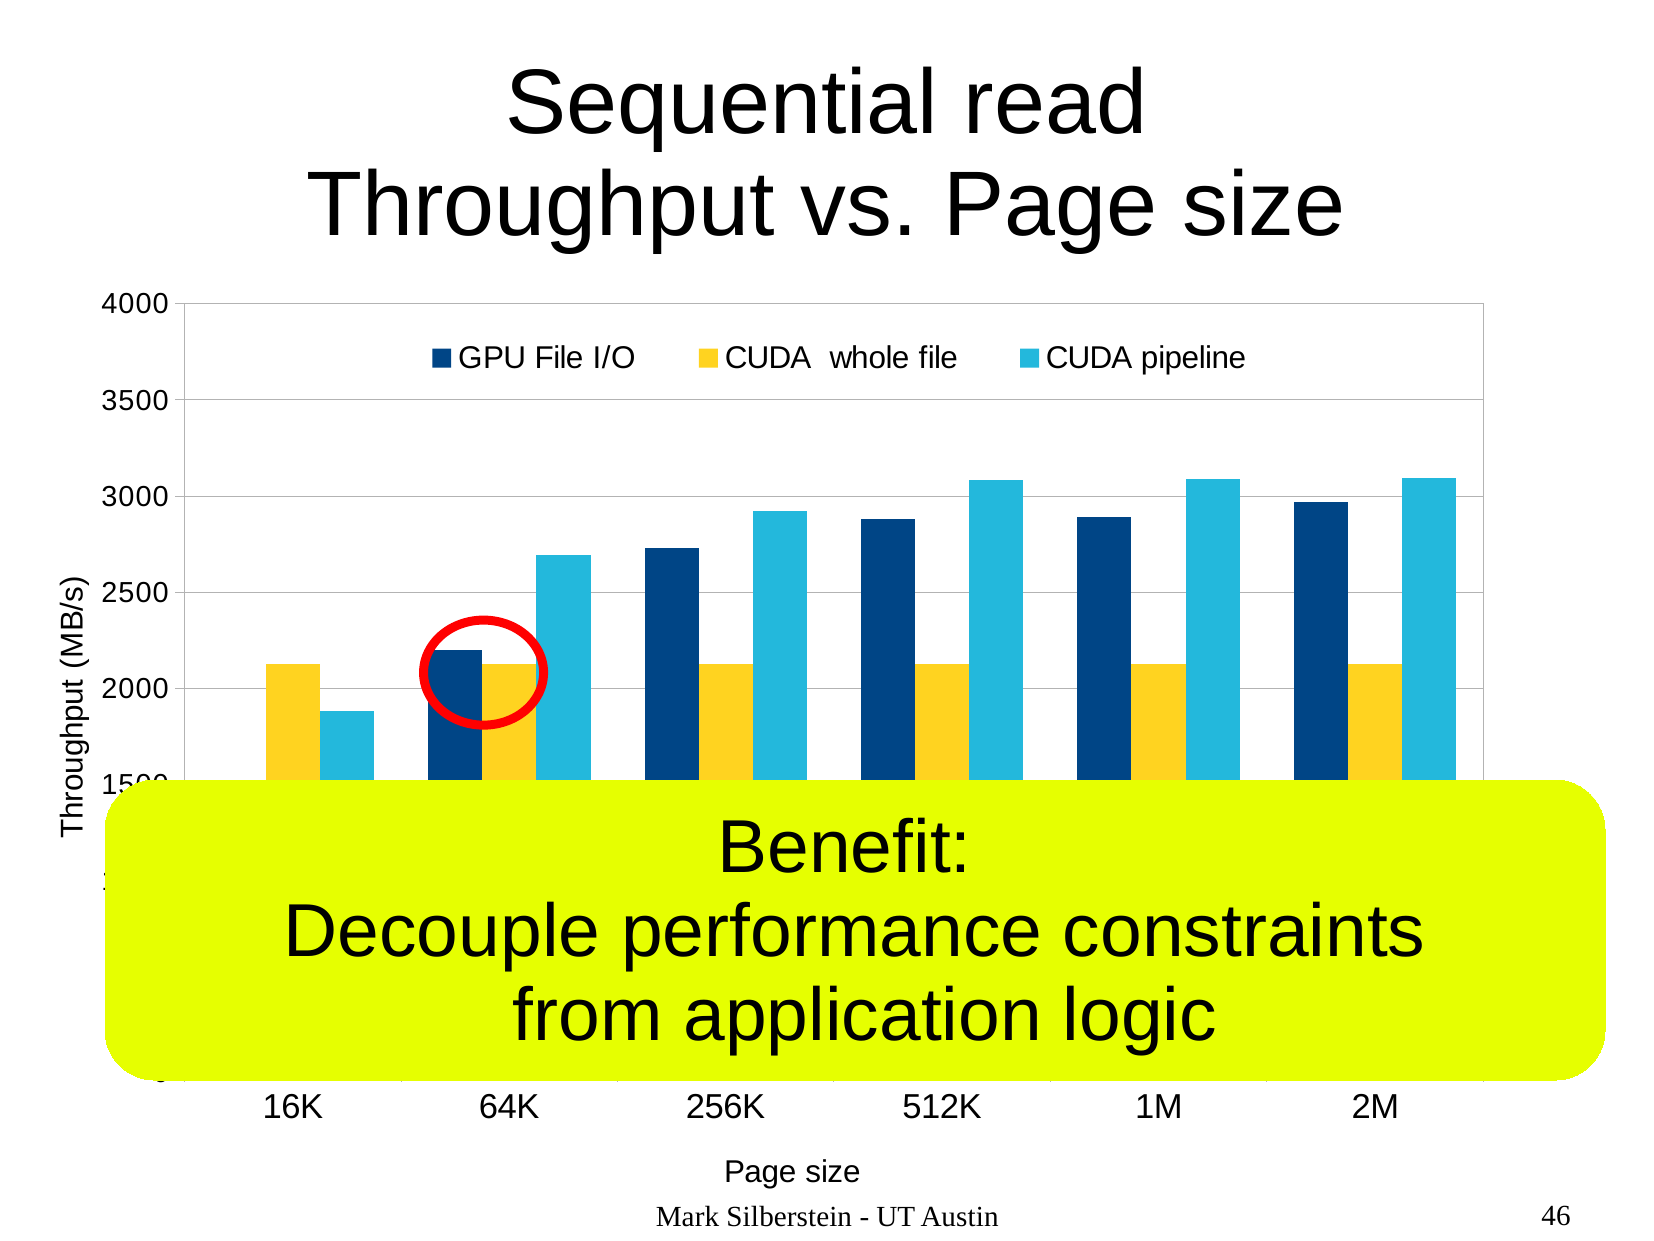

# Sequential read Throughput vs. Page size
### Chart
| Category | GPU File I/O | CUDA whole file | CUDA pipeline |
|---|---|---|---|
| 16K | 989.0 | 2123.0 | 1882.0 |
| 64K | 2199.0 | 2123.0 | 2695.0 |
| 256K | 2727.0 | 2123.0 | 2923.0 |
| 512K | 2879.0 | 2123.0 | 3081.0 |
| 1M | 2889.0 | 2123.0 | 3087.0 |
| 2M | 2967.0 | 2123.0 | 3094.0 |
Benefit:
Decouple performance constraints
 from application logic
46
Mark Silberstein - UT Austin